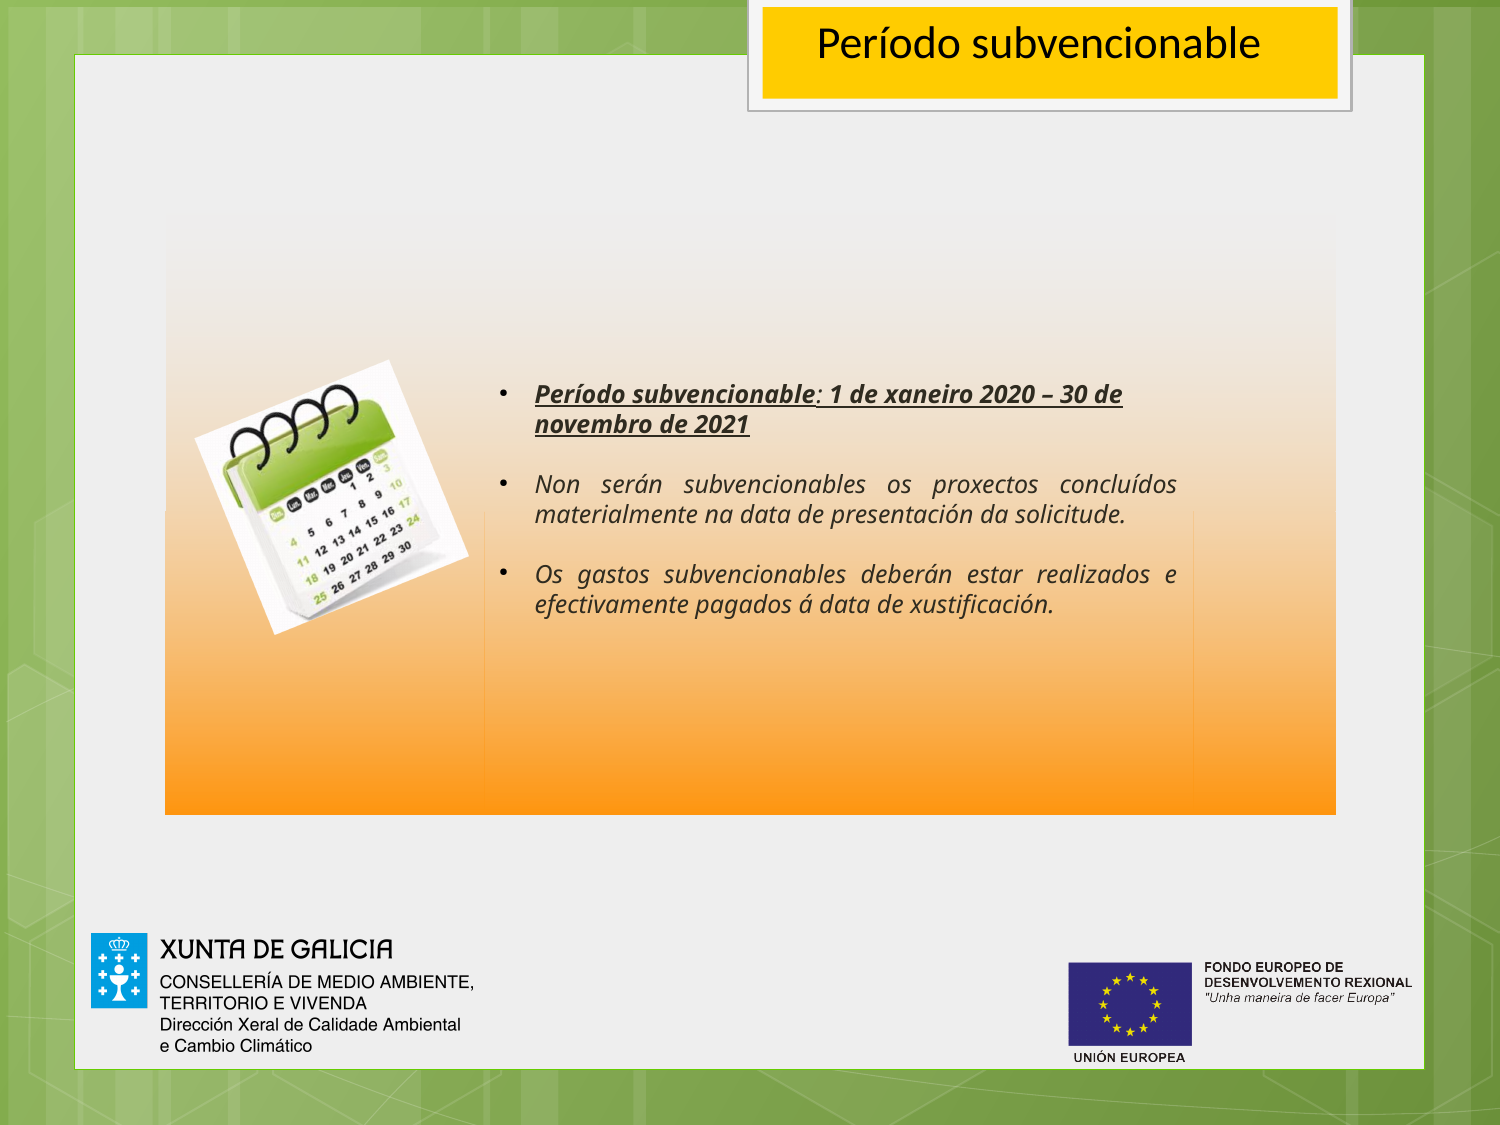

Período subvencionable
Período subvencionable: 1 de xaneiro 2020 – 30 de novembro de 2021
Non serán subvencionables os proxectos concluídos materialmente na data de presentación da solicitude.
Os gastos subvencionables deberán estar realizados e efectivamente pagados á data de xustificación.